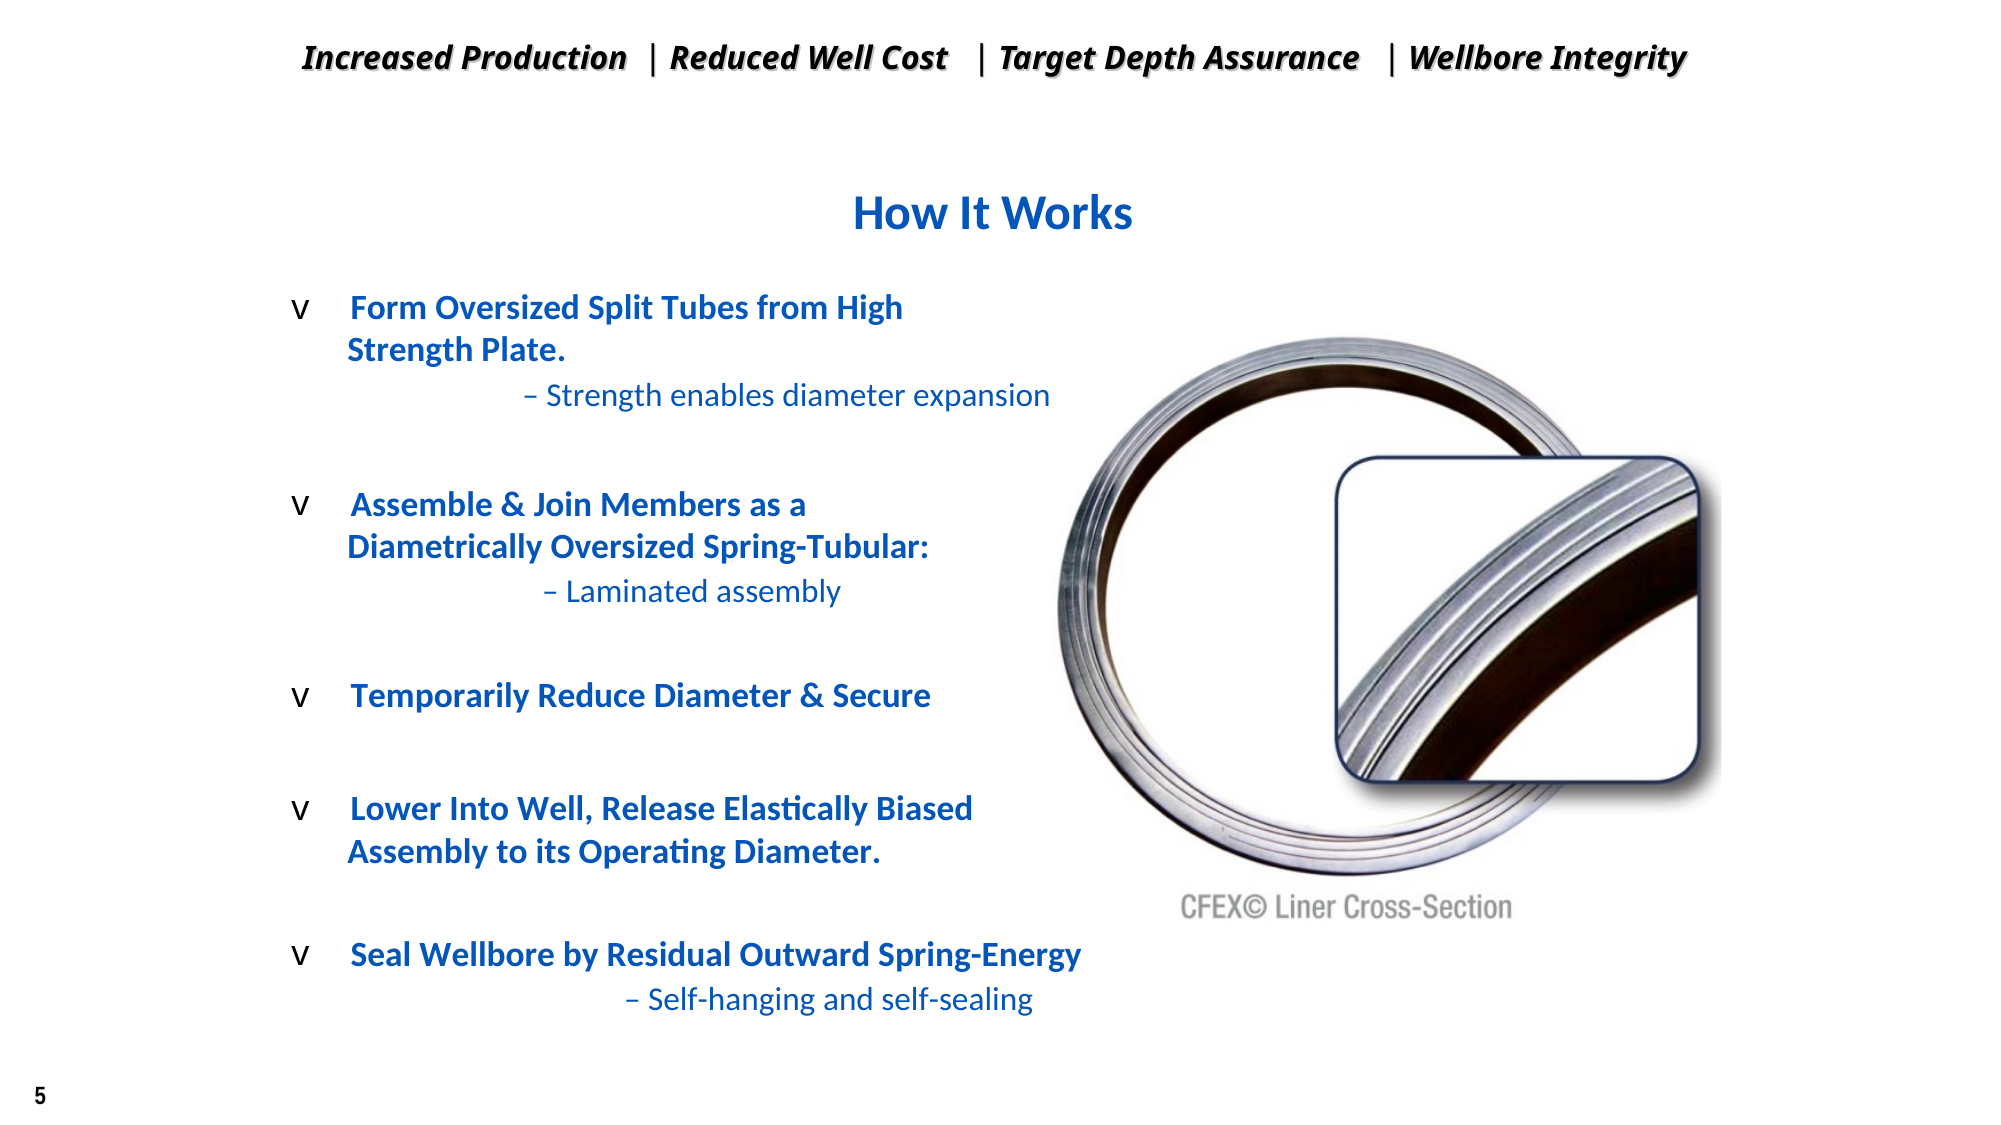

Increased Production │ Reduced Well Cost │ Target Depth Assurance │ Wellbore Integrity
How It Works
Form Oversized Split Tubes from High
 Strength Plate.
	 – Strength enables diameter expansion >300%
Assemble & Join Members as a
 Diametrically Oversized Spring-Tubular:
	 – Laminated assembly
Temporarily Reduce Diameter & Secure
Lower Into Well, Release Elastically Biased
 Assembly to its Operating Diameter.
Seal Wellbore by Residual Outward Spring-Energy
 	– Self-hanging and self-sealing
5